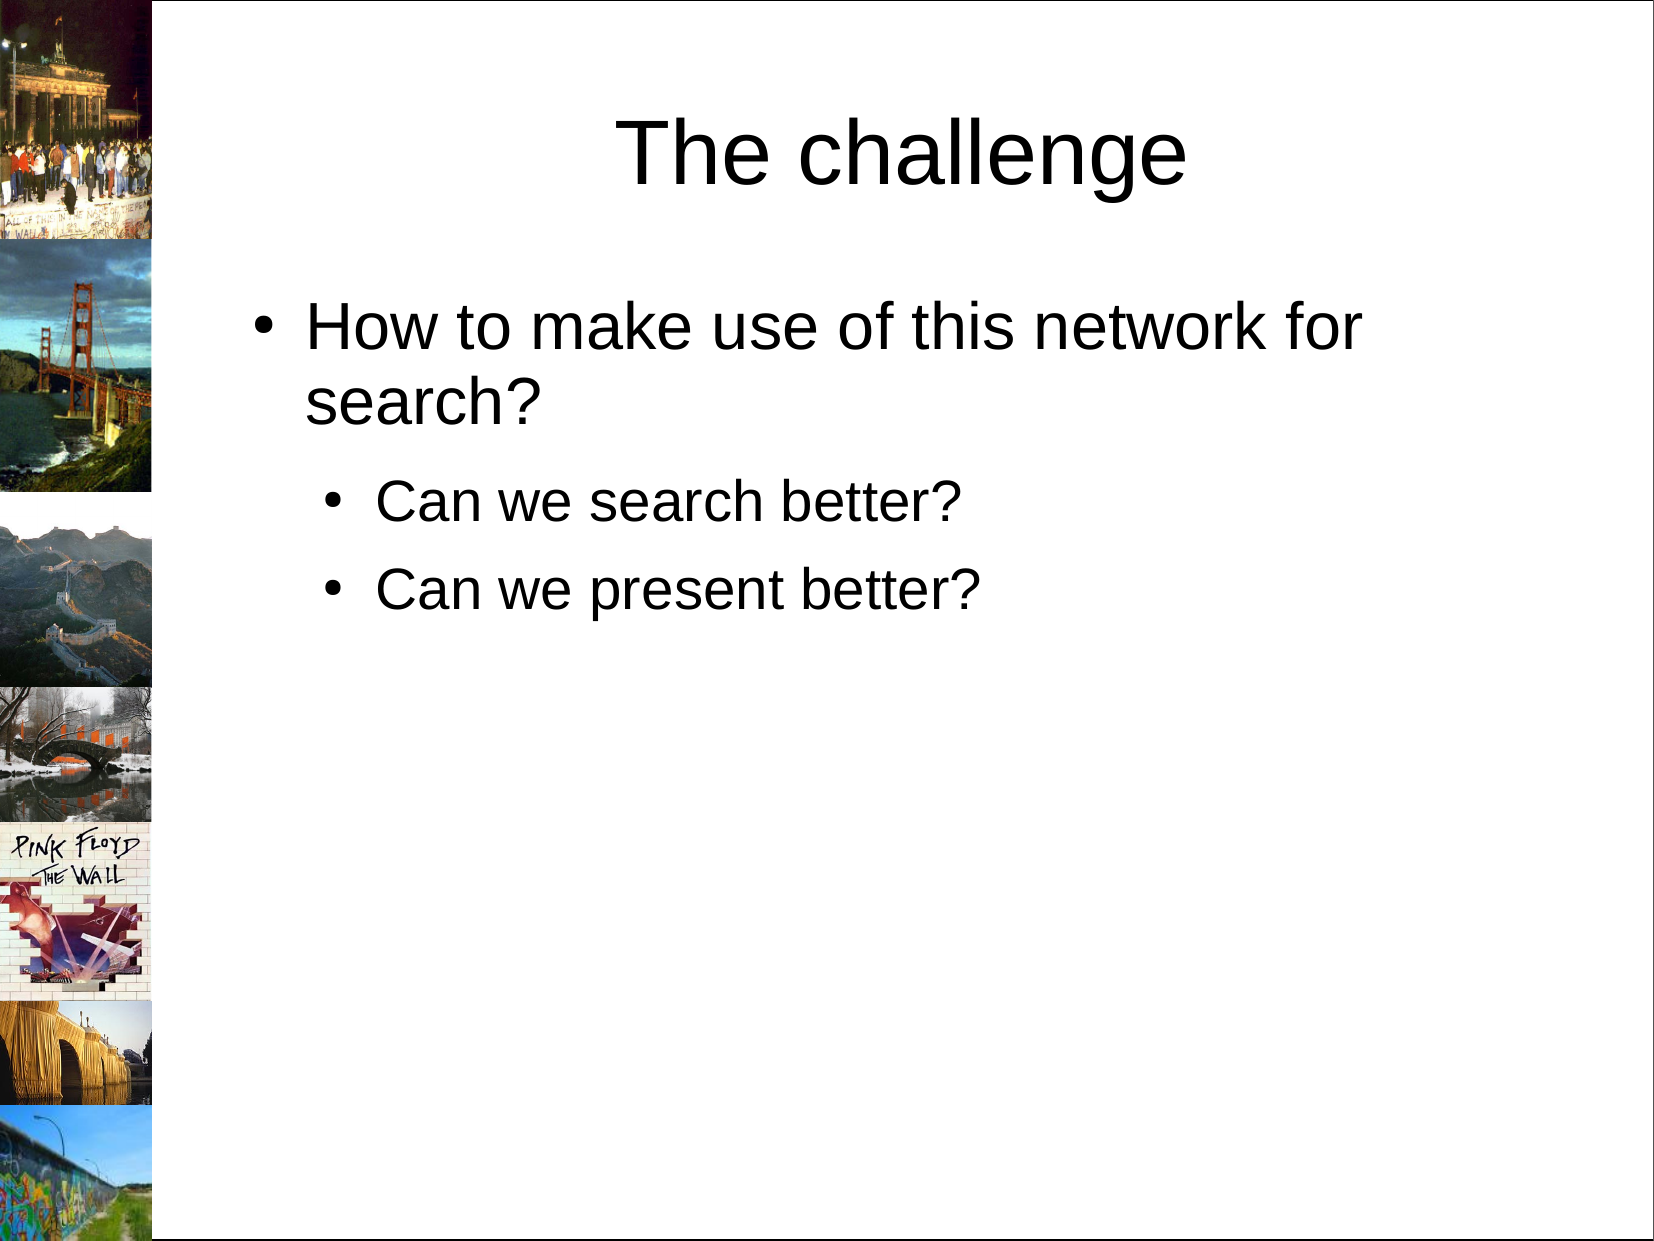

# The challenge
How to make use of this network for search?
Can we search better?
Can we present better?